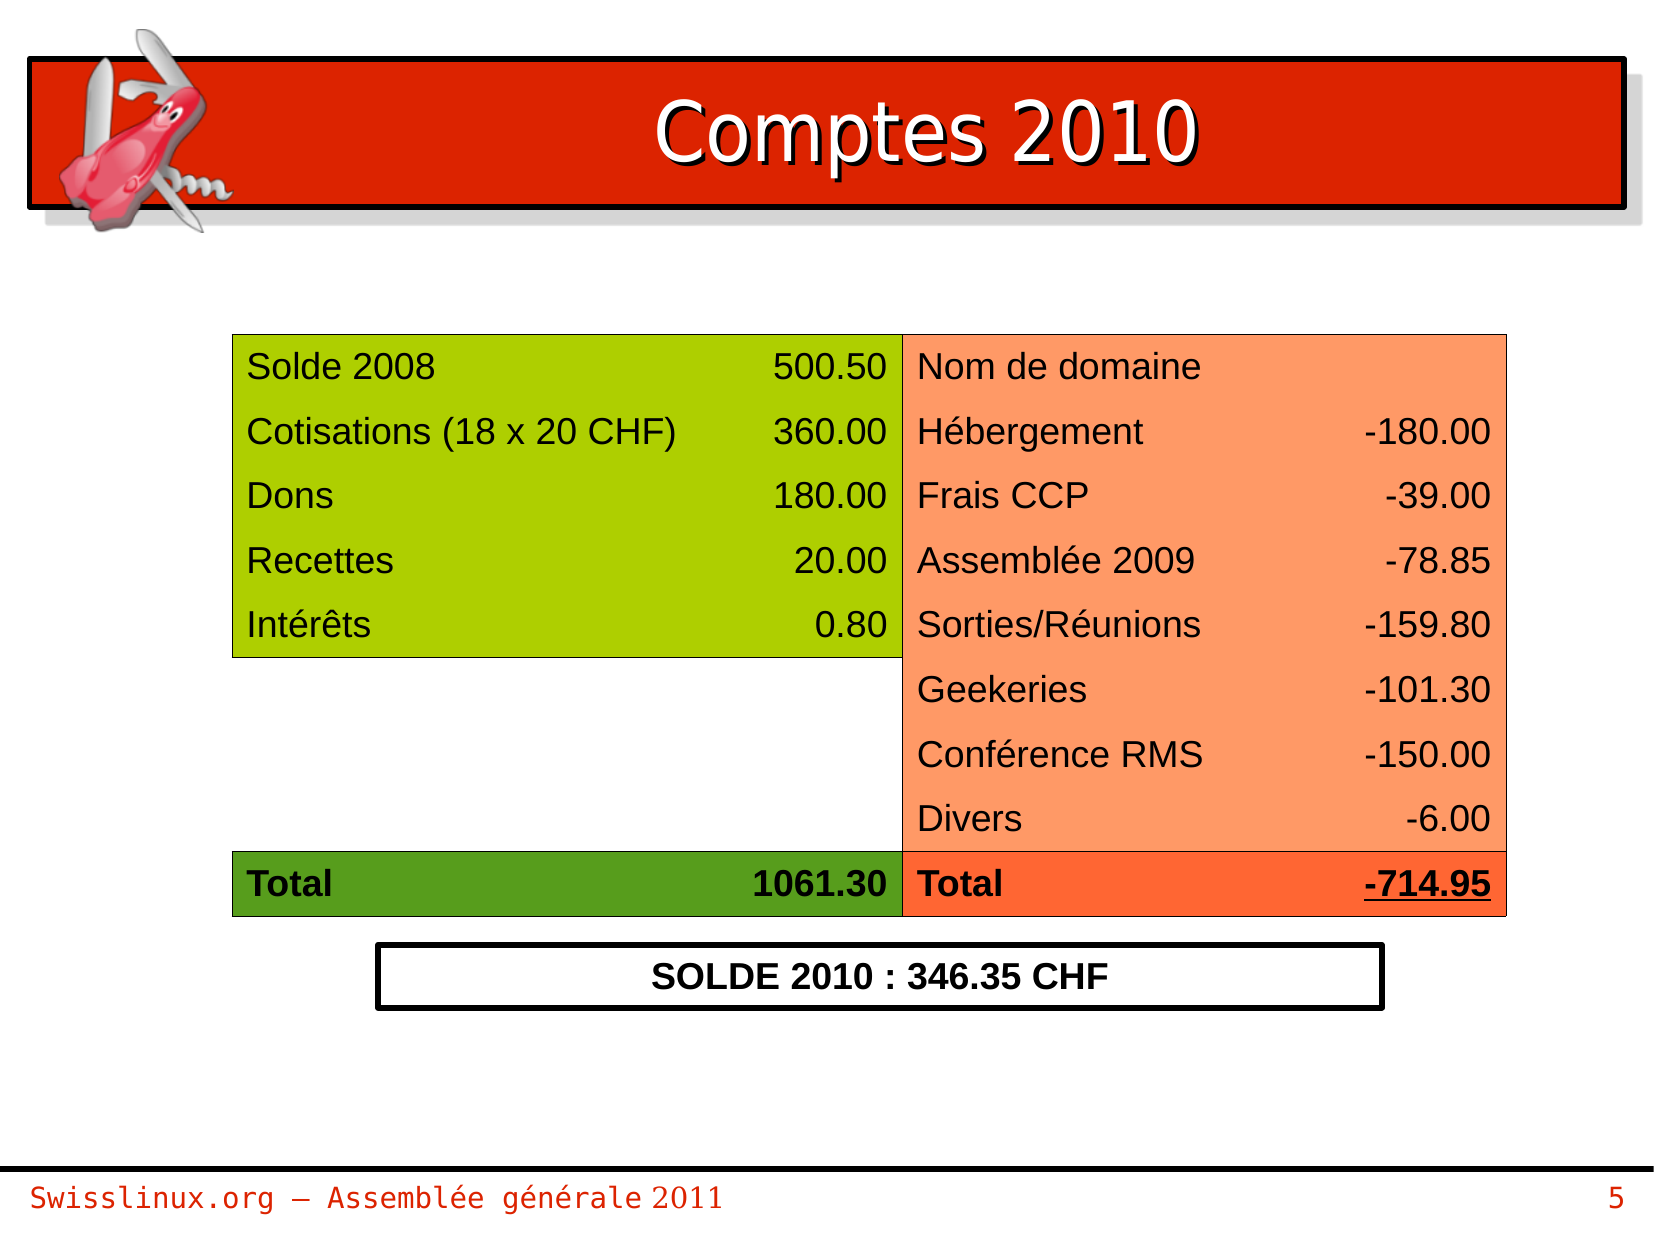

# Comptes 2010
| Solde 2008 | 500.50 | Nom de domaine | |
| --- | --- | --- | --- |
| Cotisations (18 x 20 CHF) | 360.00 | Hébergement | -180.00 |
| Dons | 180.00 | Frais CCP | -39.00 |
| Recettes | 20.00 | Assemblée 2009 | -78.85 |
| Intérêts | 0.80 | Sorties/Réunions | -159.80 |
| | | Geekeries | -101.30 |
| | | Conférence RMS | -150.00 |
| | | Divers | -6.00 |
| Total | 1061.30 | Total | -714.95 |
SOLDE 2010 : 346.35 CHF
26 Janvier 2007
5